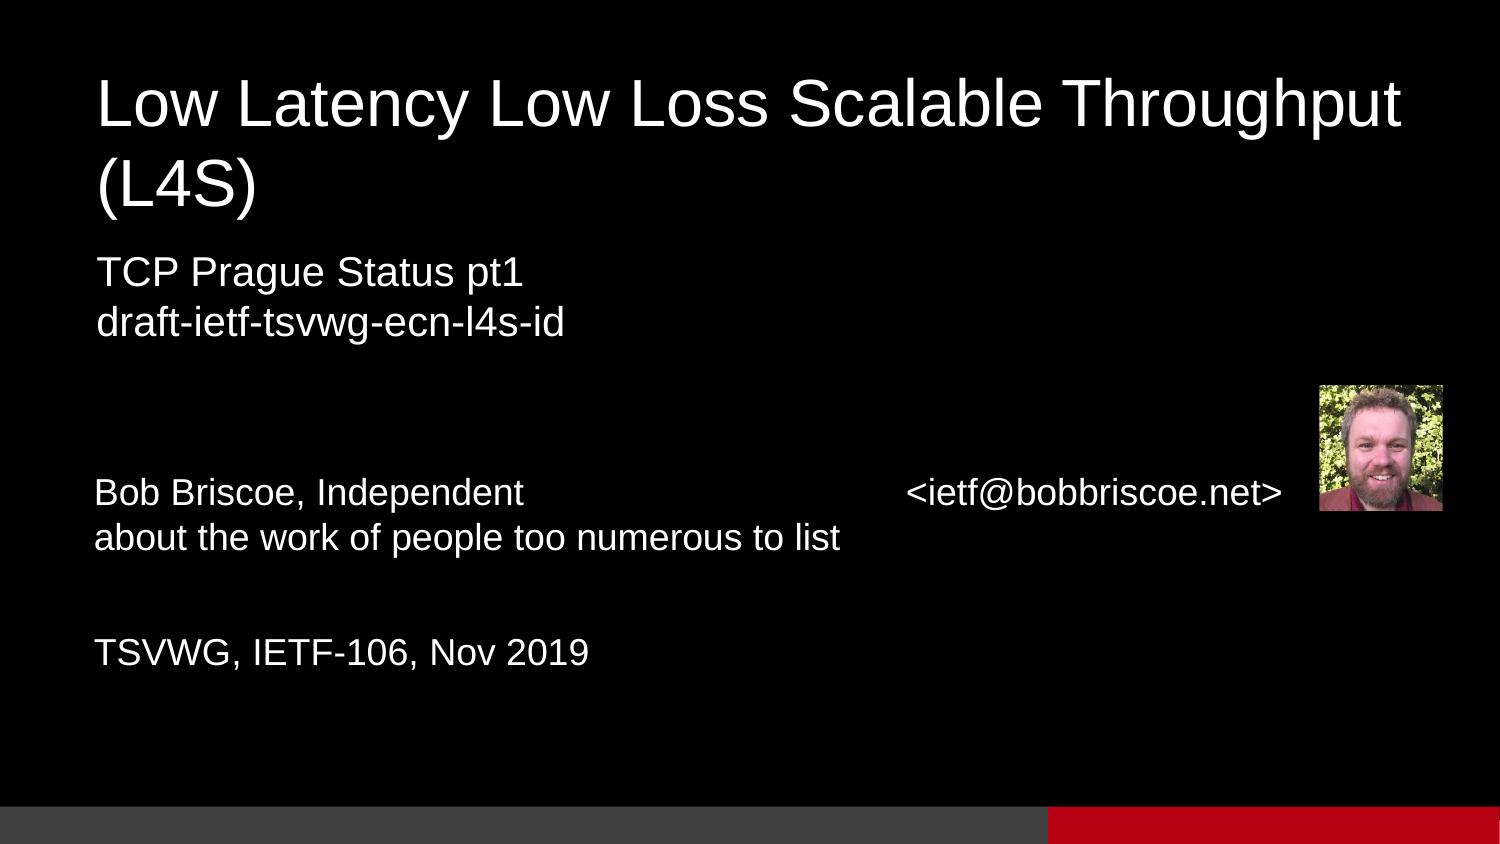

Low Latency Low Loss Scalable Throughput (L4S)
TCP Prague Status pt1
draft-ietf-tsvwg-ecn-l4s-id
Bob Briscoe, Independent				 		<ietf@bobbriscoe.net>
about the work of people too numerous to list
TSVWG, IETF-106, Nov 2019